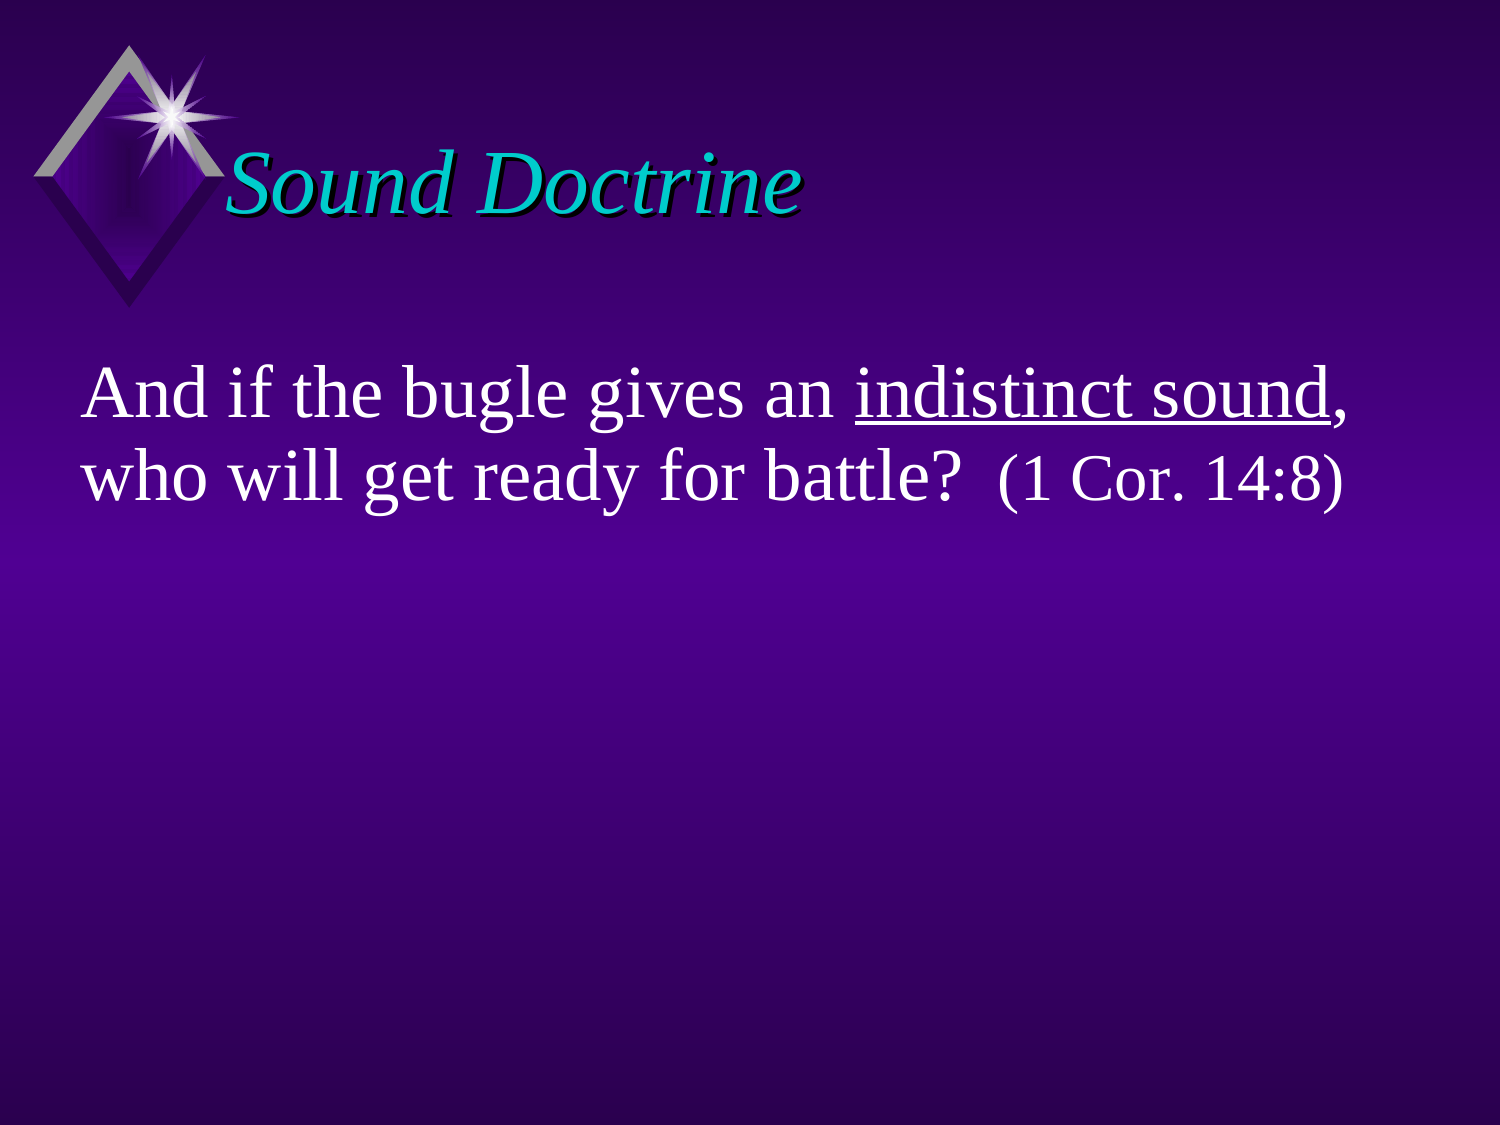

# Sound Doctrine
And if the bugle gives an indistinct sound, who will get ready for battle? (1 Cor. 14:8)